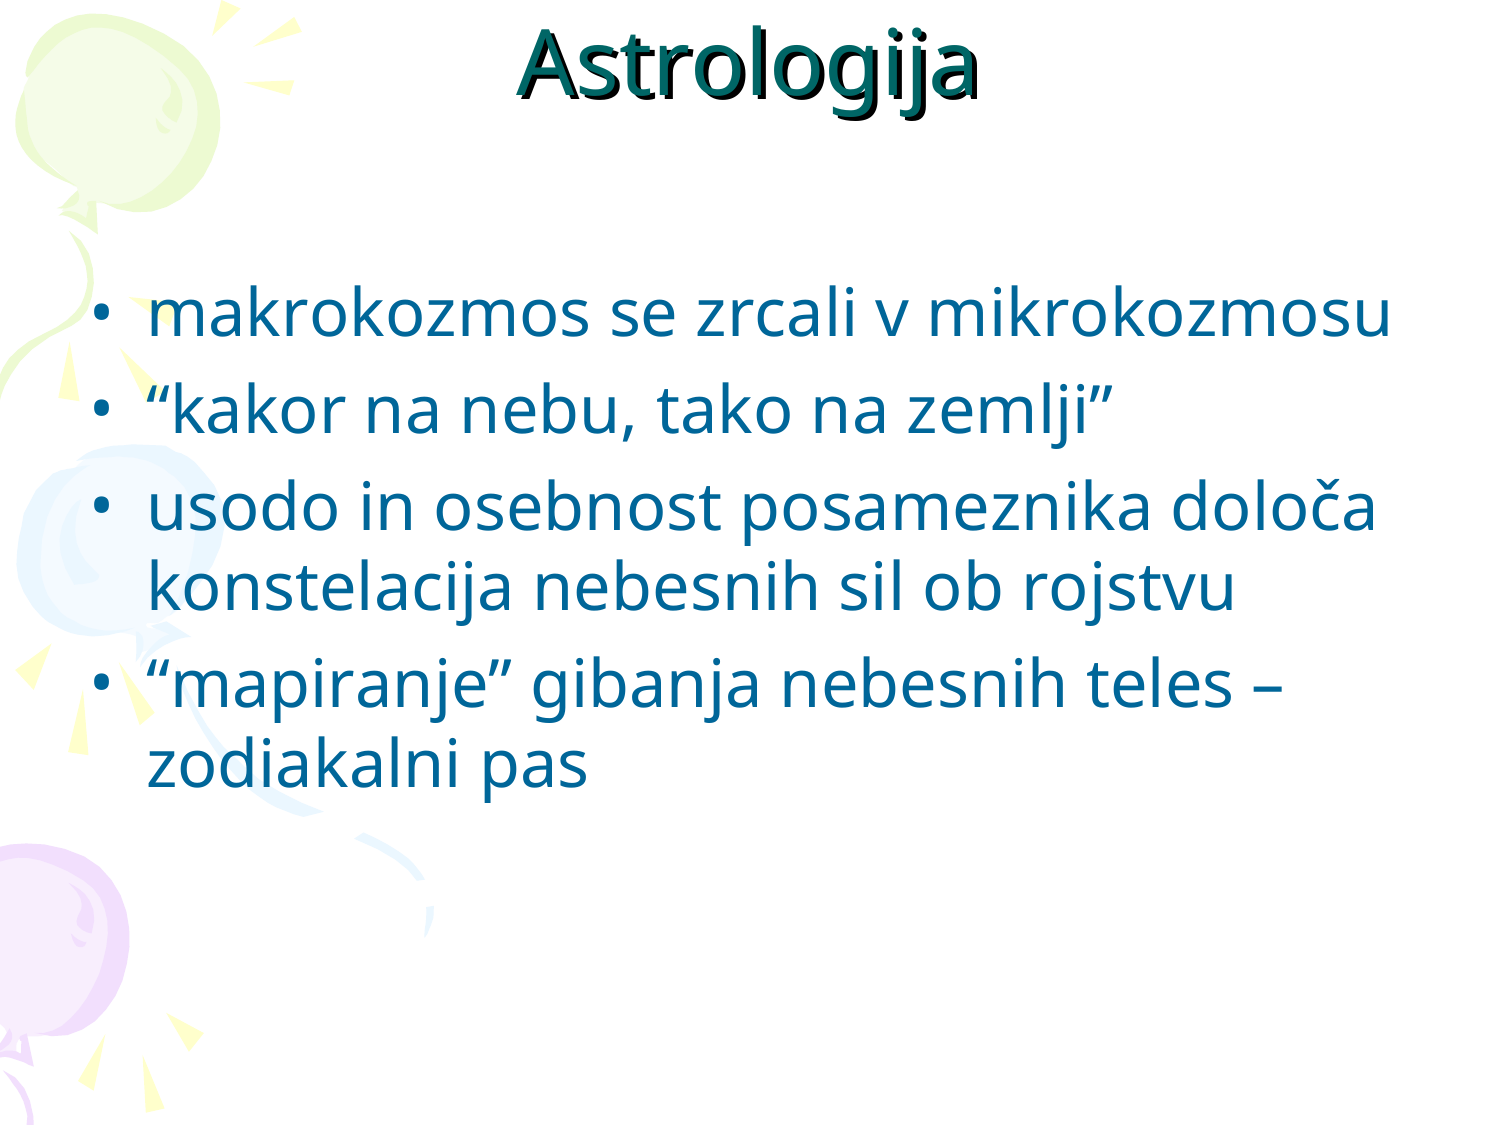

# Astrologija
makrokozmos se zrcali v mikrokozmosu
“kakor na nebu, tako na zemlji”
usodo in osebnost posameznika določa konstelacija nebesnih sil ob rojstvu
“mapiranje” gibanja nebesnih teles – zodiakalni pas